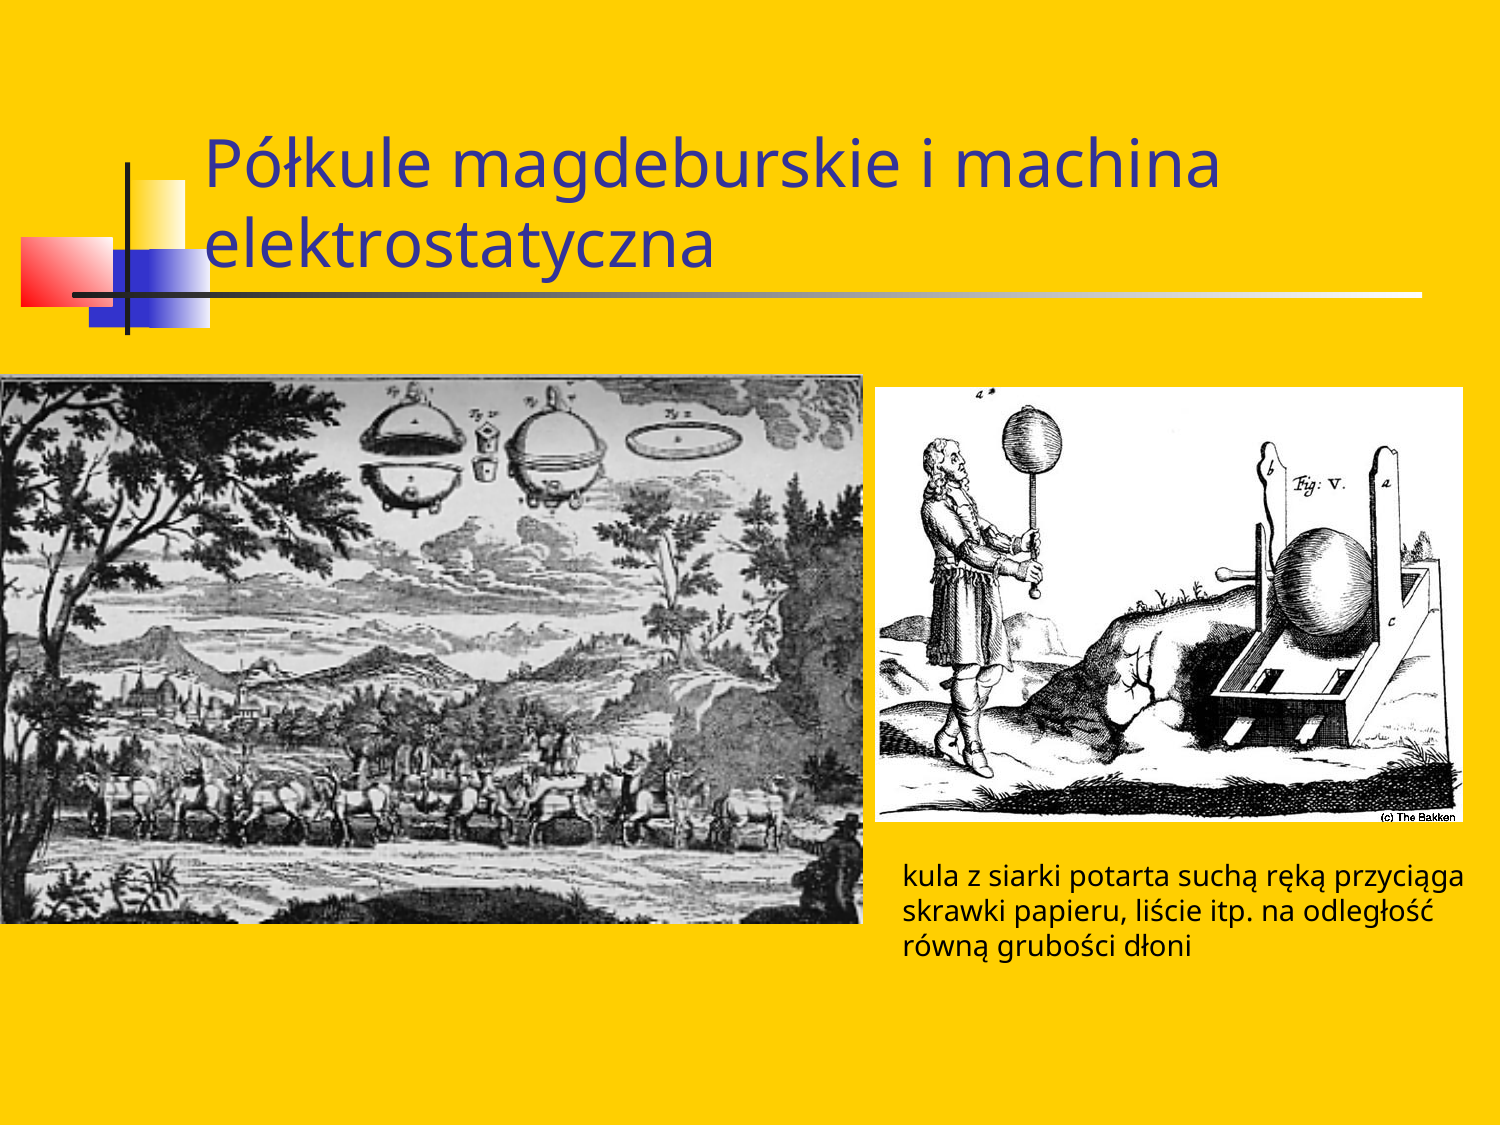

# Półkule magdeburskie i machina elektrostatyczna
kula z siarki potarta suchą ręką przyciąga skrawki papieru, liście itp. na odległość równą grubości dłoni